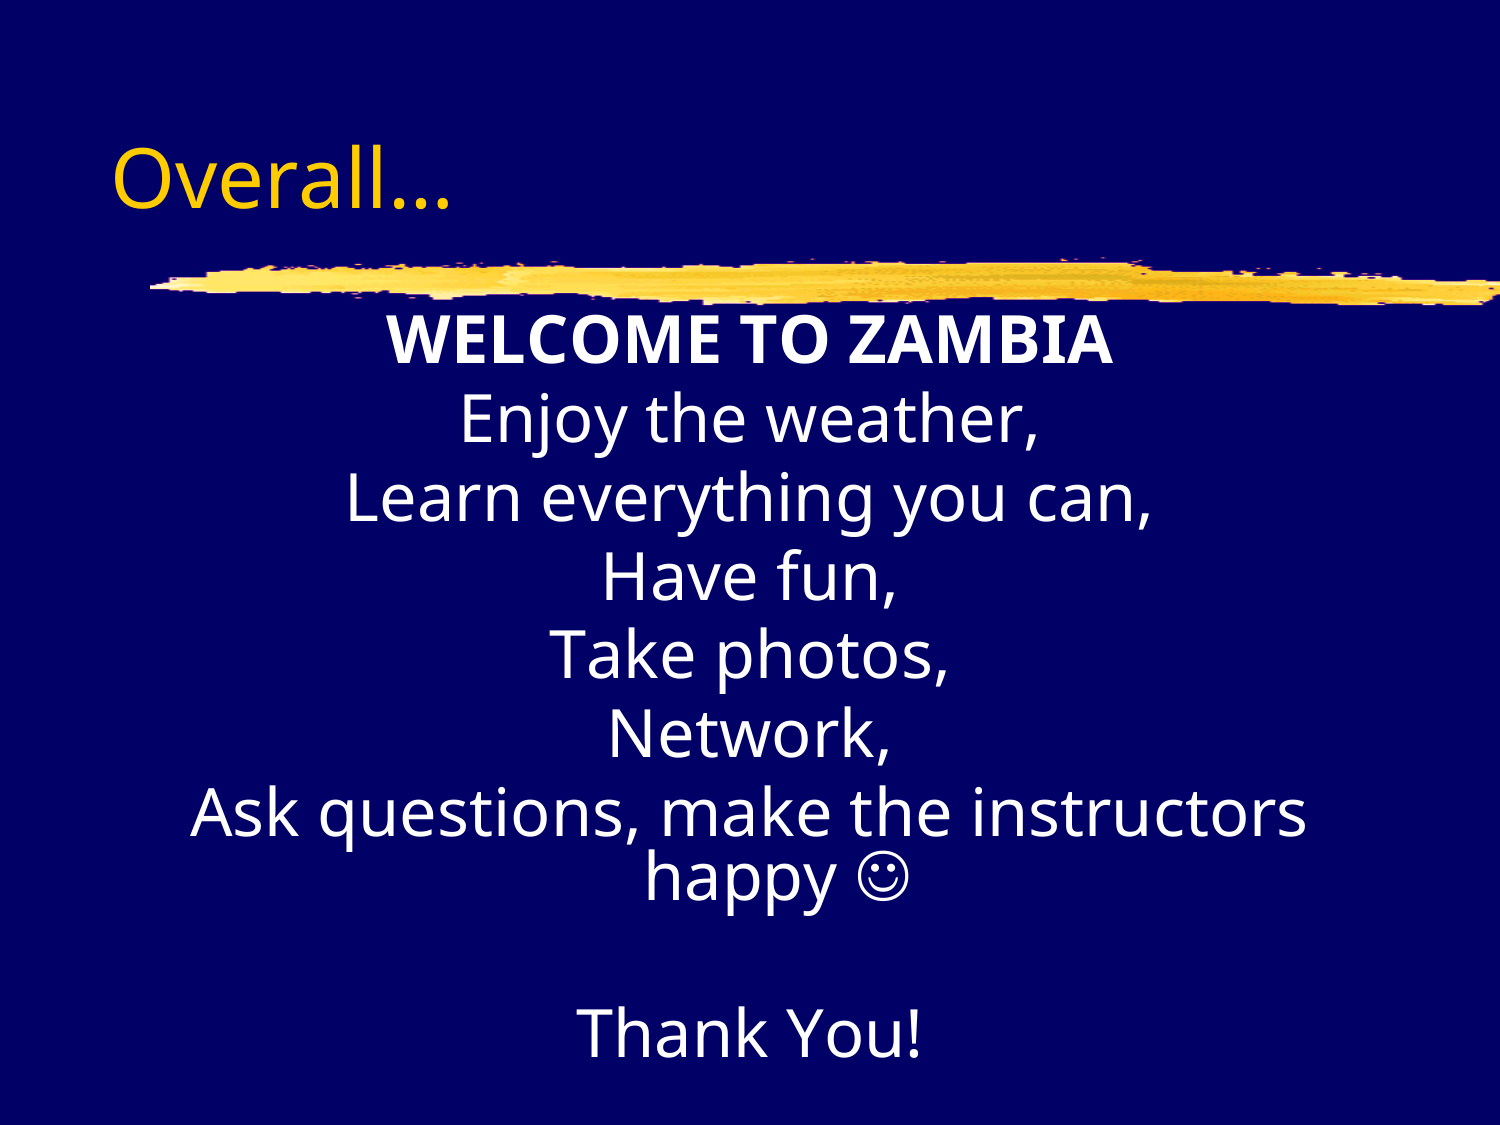

# Overall…
WELCOME TO ZAMBIA
Enjoy the weather,
Learn everything you can,
Have fun,
Take photos,
Network,
Ask questions, make the instructors happy 
Thank You!